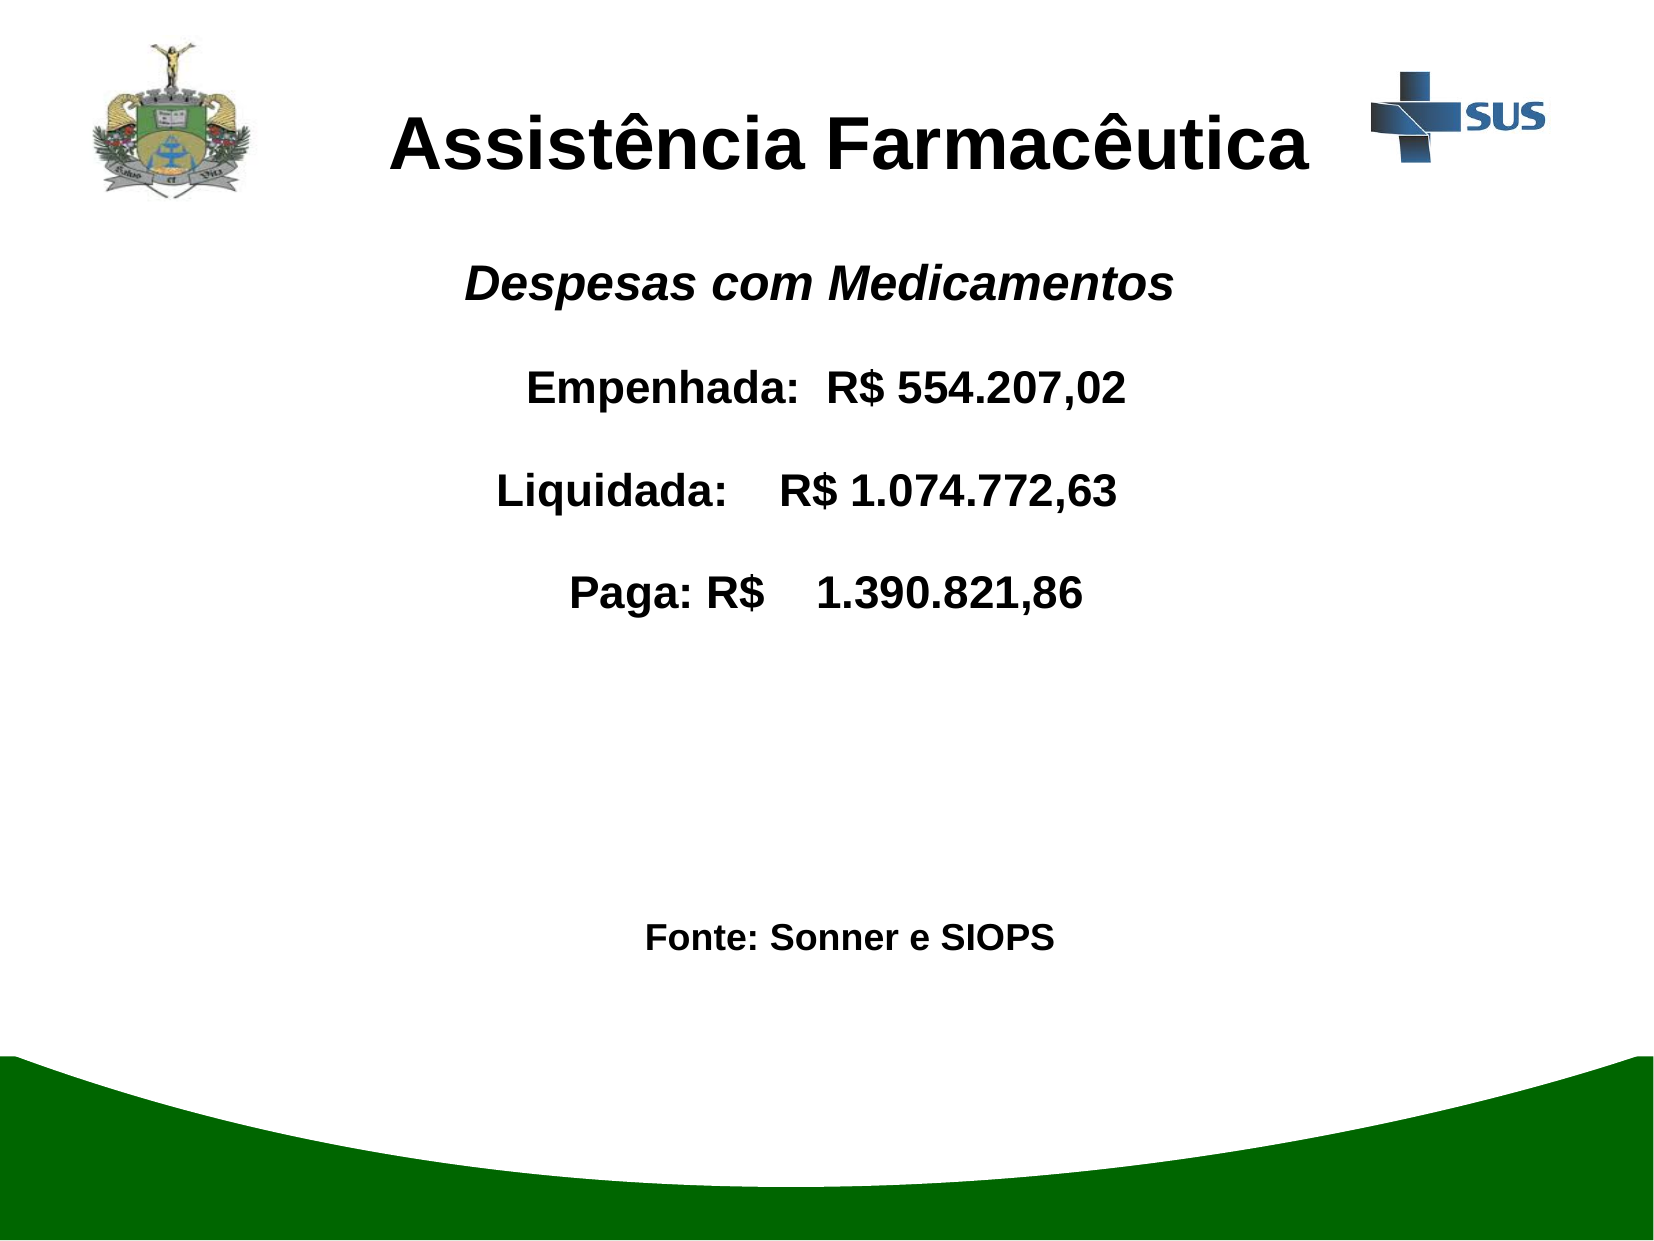

Assistência Farmacêutica
Despesas com Medicamentos
Empenhada: R$ 554.207,02
Liquidada: R$ 1.074.772,63
Paga: R$ 1.390.821,86
Fonte: Sonner e SIOPS